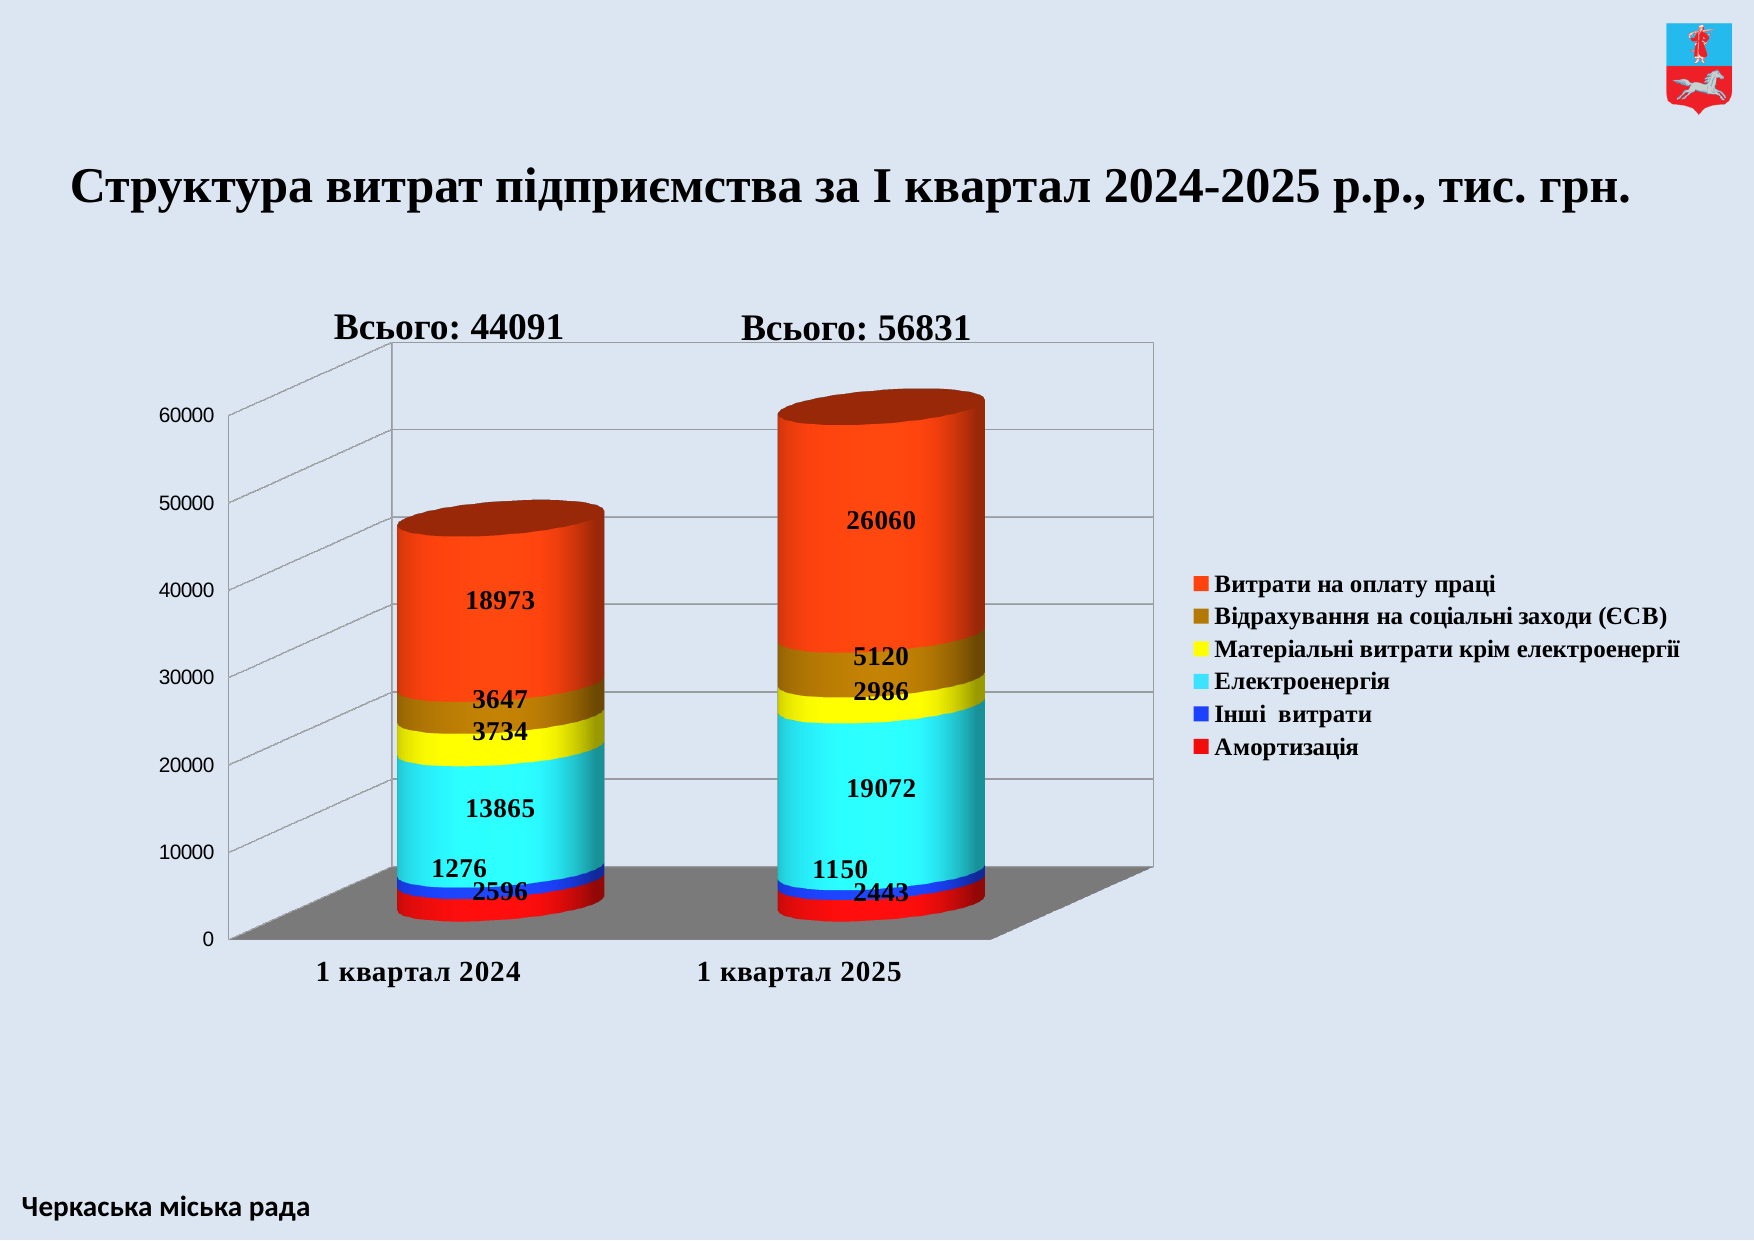

Структура витрат підприємства за I квартал 2024-2025 р.р., тис. грн.
Всього: 44091
Всього: 56831
[unsupported chart]
Черкаська міська рада